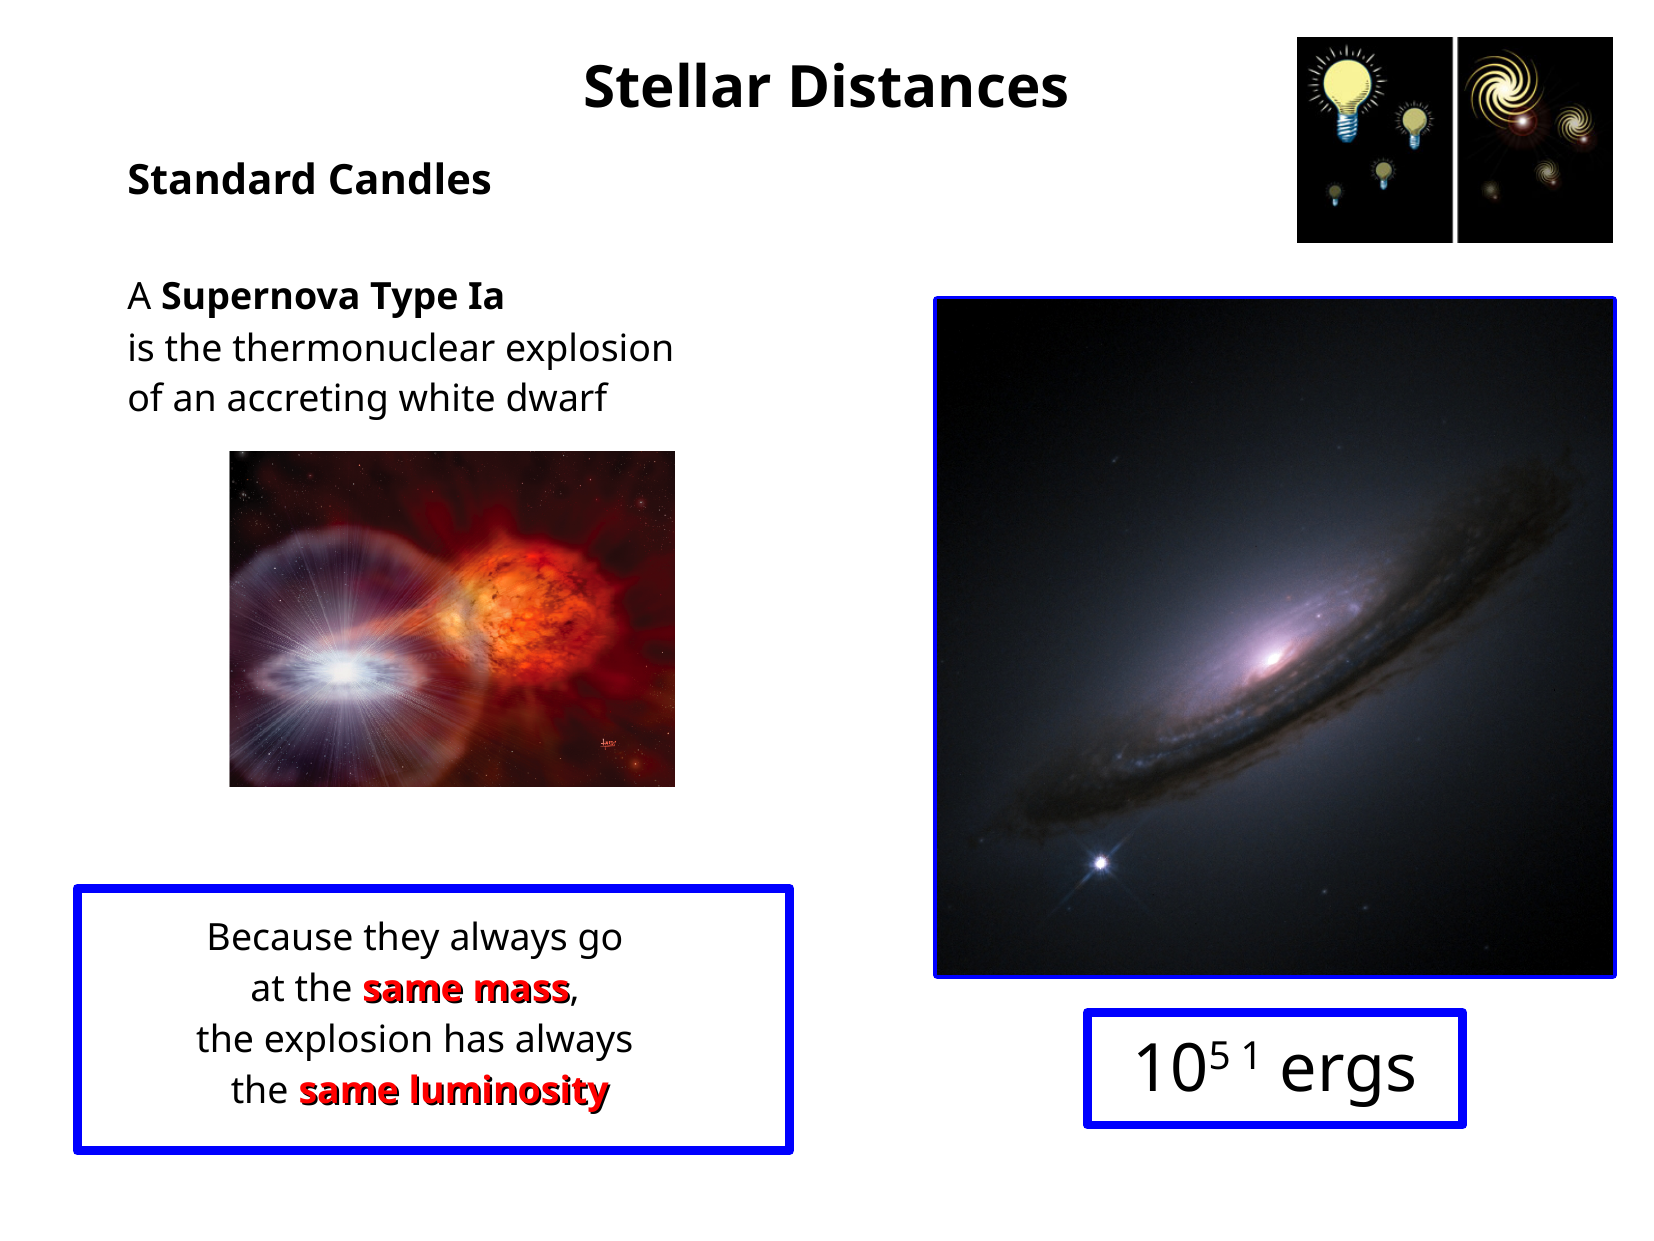

Stellar Distances
Standard Candles
A Supernova Type Ia
is the thermonuclear explosion
of an accreting white dwarf
Because they always go
at the same mass,
the explosion has always
the same luminosity
105 1 ergs